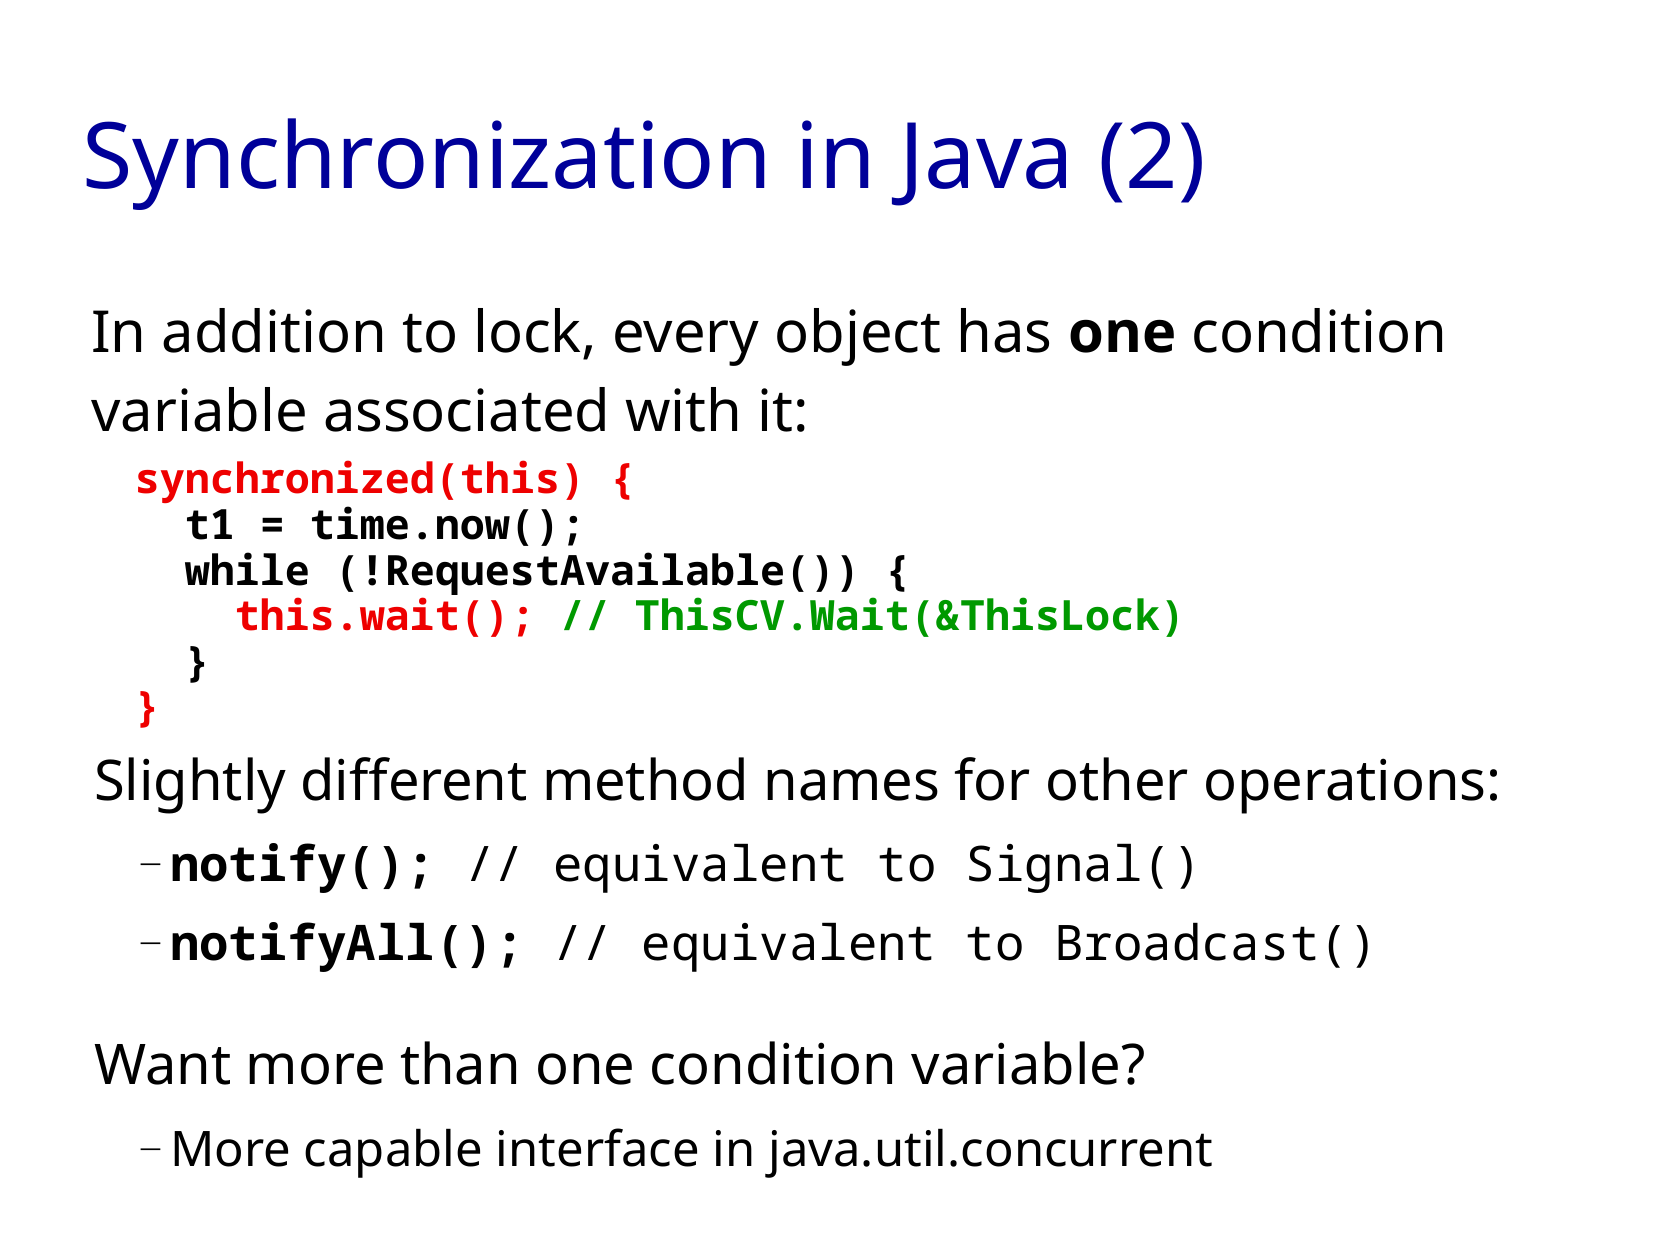

# Synchronization in Java (2)
In addition to lock, every object has one condition variable associated with it:
synchronized(this) {
 t1 = time.now();
 while (!RequestAvailable()) {
 this.wait(); // ThisCV.Wait(&ThisLock)
 }
}
Slightly different method names for other operations:
notify(); // equivalent to Signal()
notifyAll(); // equivalent to Broadcast()
Want more than one condition variable?
More capable interface in java.util.concurrent